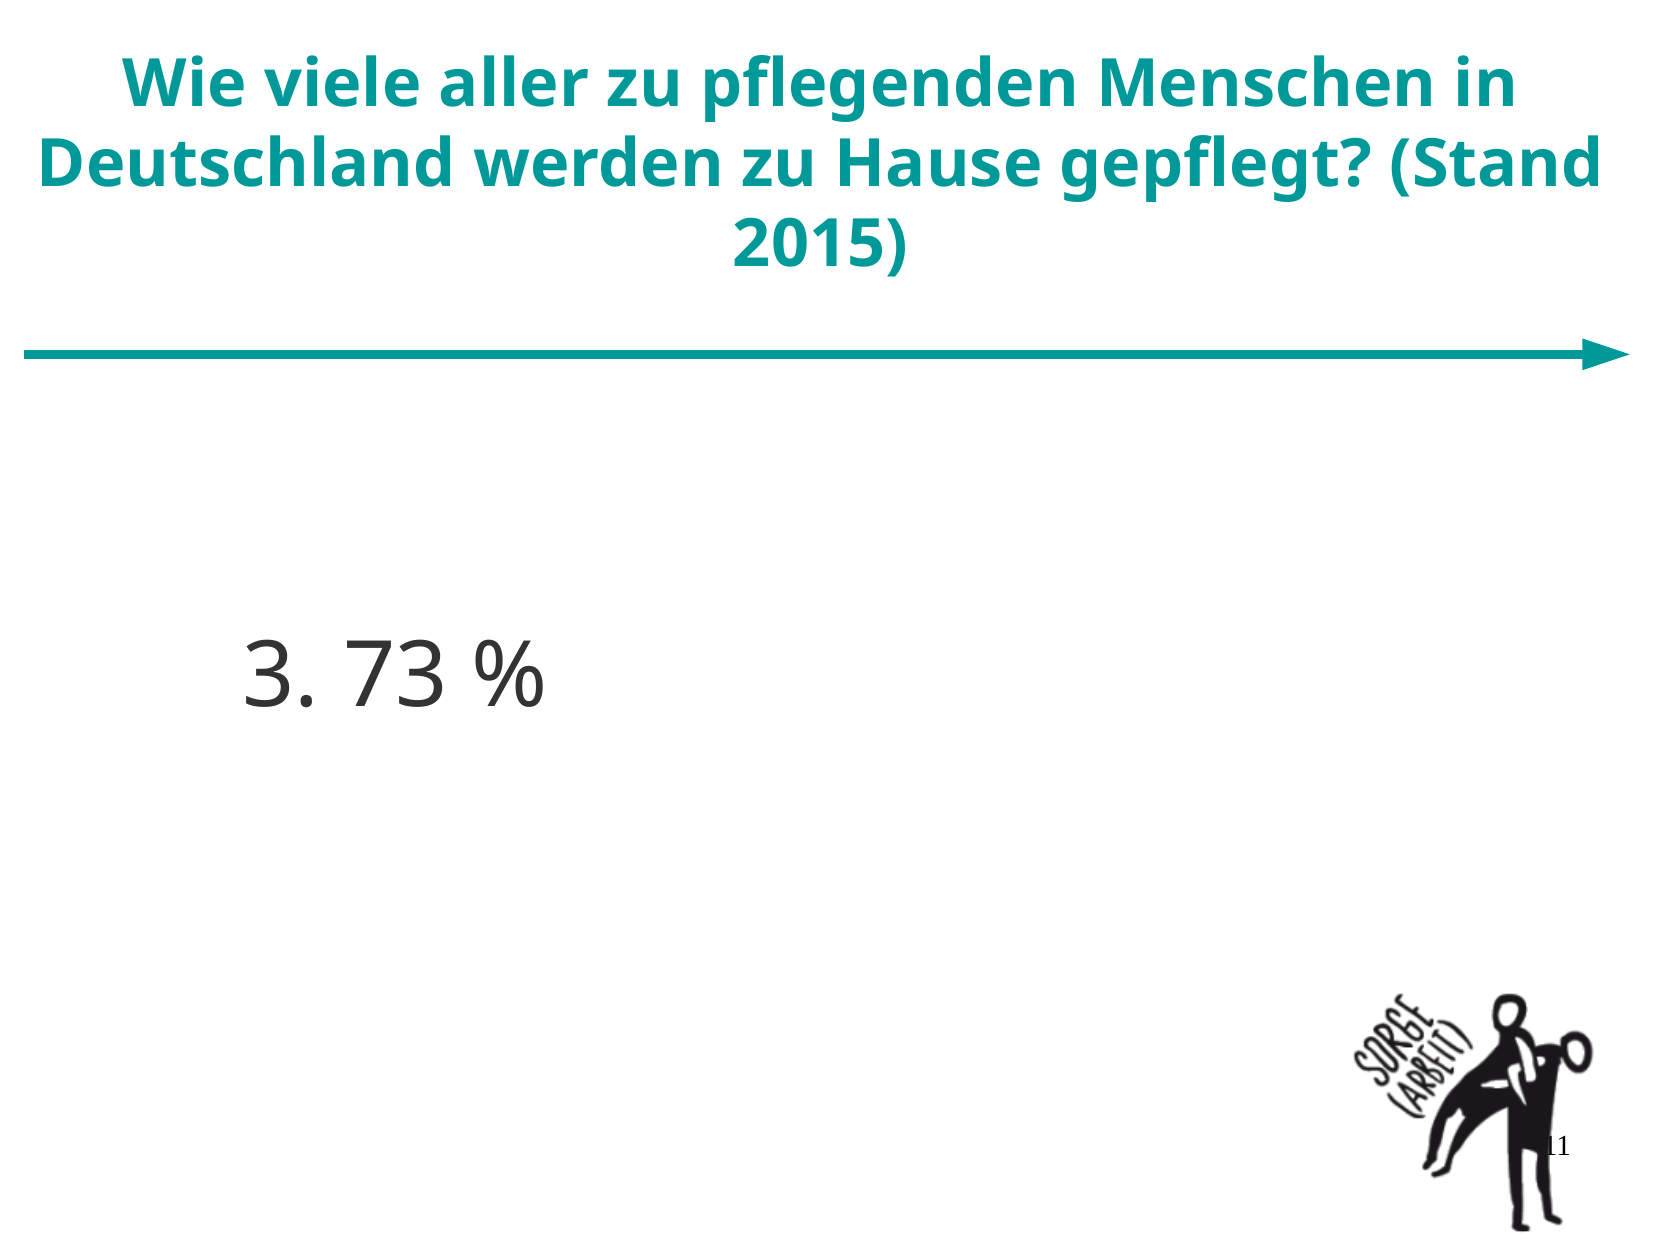

# Wie viele aller zu pflegenden Menschen in Deutschland werden zu Hause gepflegt? (Stand 2015)
3. 73 %
11